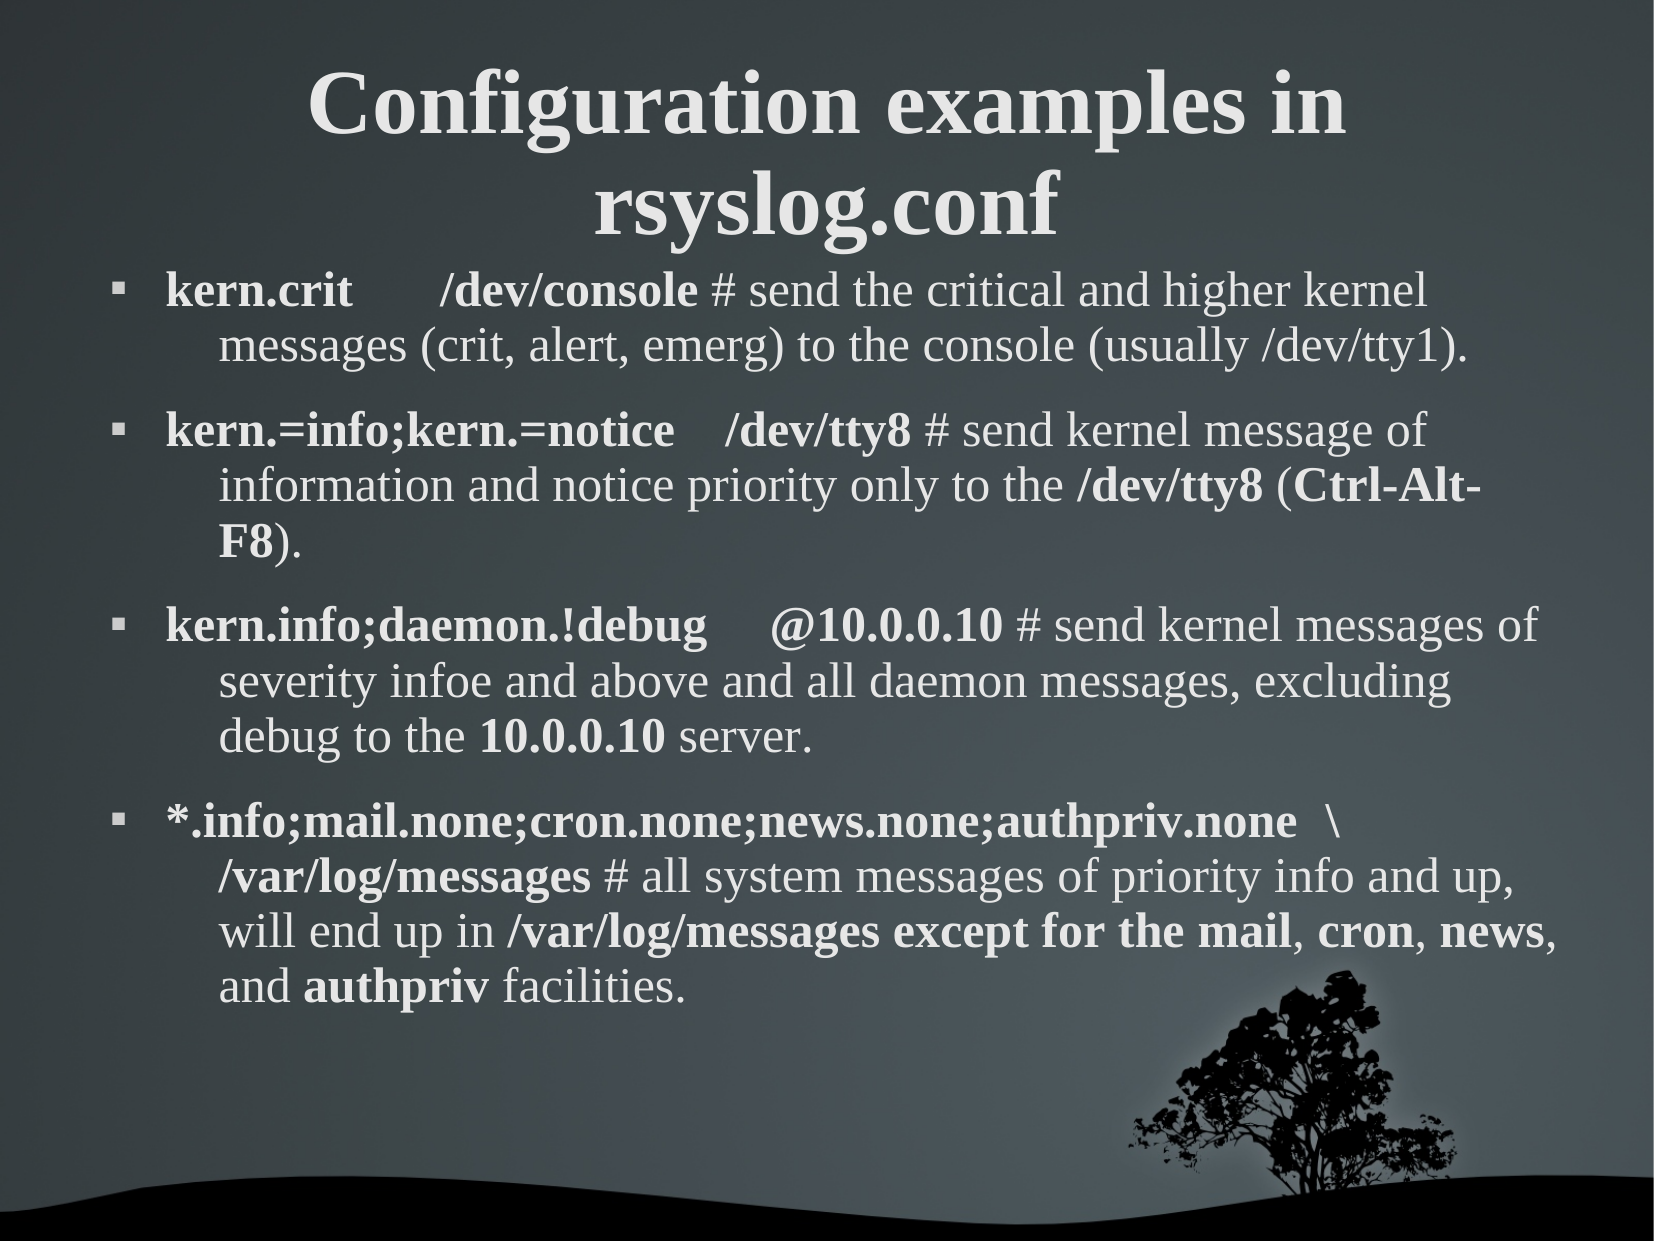

Configuration examples in rsyslog.conf
# kern.crit		/dev/console # send the critical and higher kernel messages (crit, alert, emerg) to the console (usually /dev/tty1).
kern.=info;kern.=notice /dev/tty8 # send kernel message of information and notice priority only to the /dev/tty8 (Ctrl-Alt-F8).
kern.info;daemon.!debug @10.0.0.10 # send kernel messages of severity infoe and above and all daemon messages, excluding debug to the 10.0.0.10 server.
*.info;mail.none;cron.none;news.none;authpriv.none 	\			/var/log/messages # all system messages of priority info and up, will end up in /var/log/messages except for the mail, cron, news, and authpriv facilities.